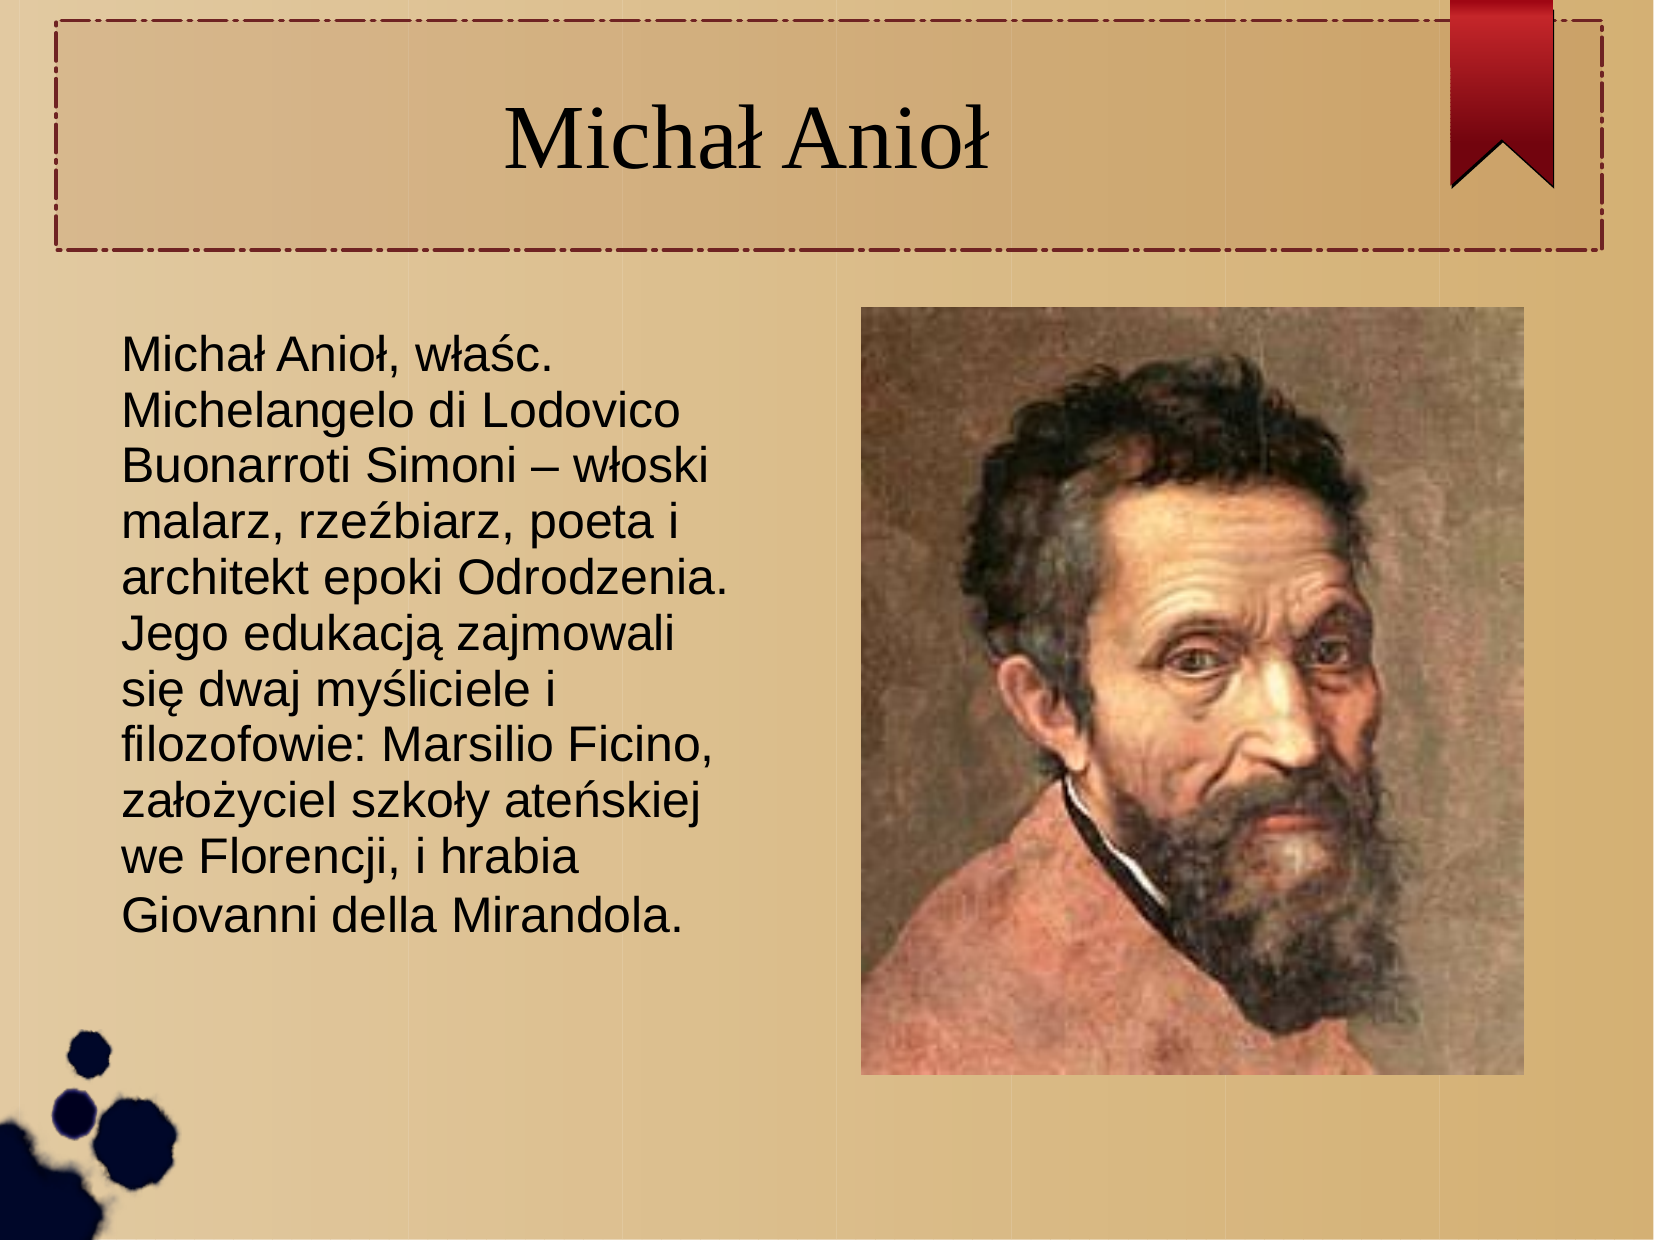

# Michał Anioł
Michał Anioł, właśc. Michelangelo di Lodovico Buonarroti Simoni – włoski malarz, rzeźbiarz, poeta i architekt epoki Odrodzenia. Jego edukacją zajmowali się dwaj myśliciele i filozofowie: Marsilio Ficino, założyciel szkoły ateńskiej we Florencji, i hrabia Giovanni della Mirandola.